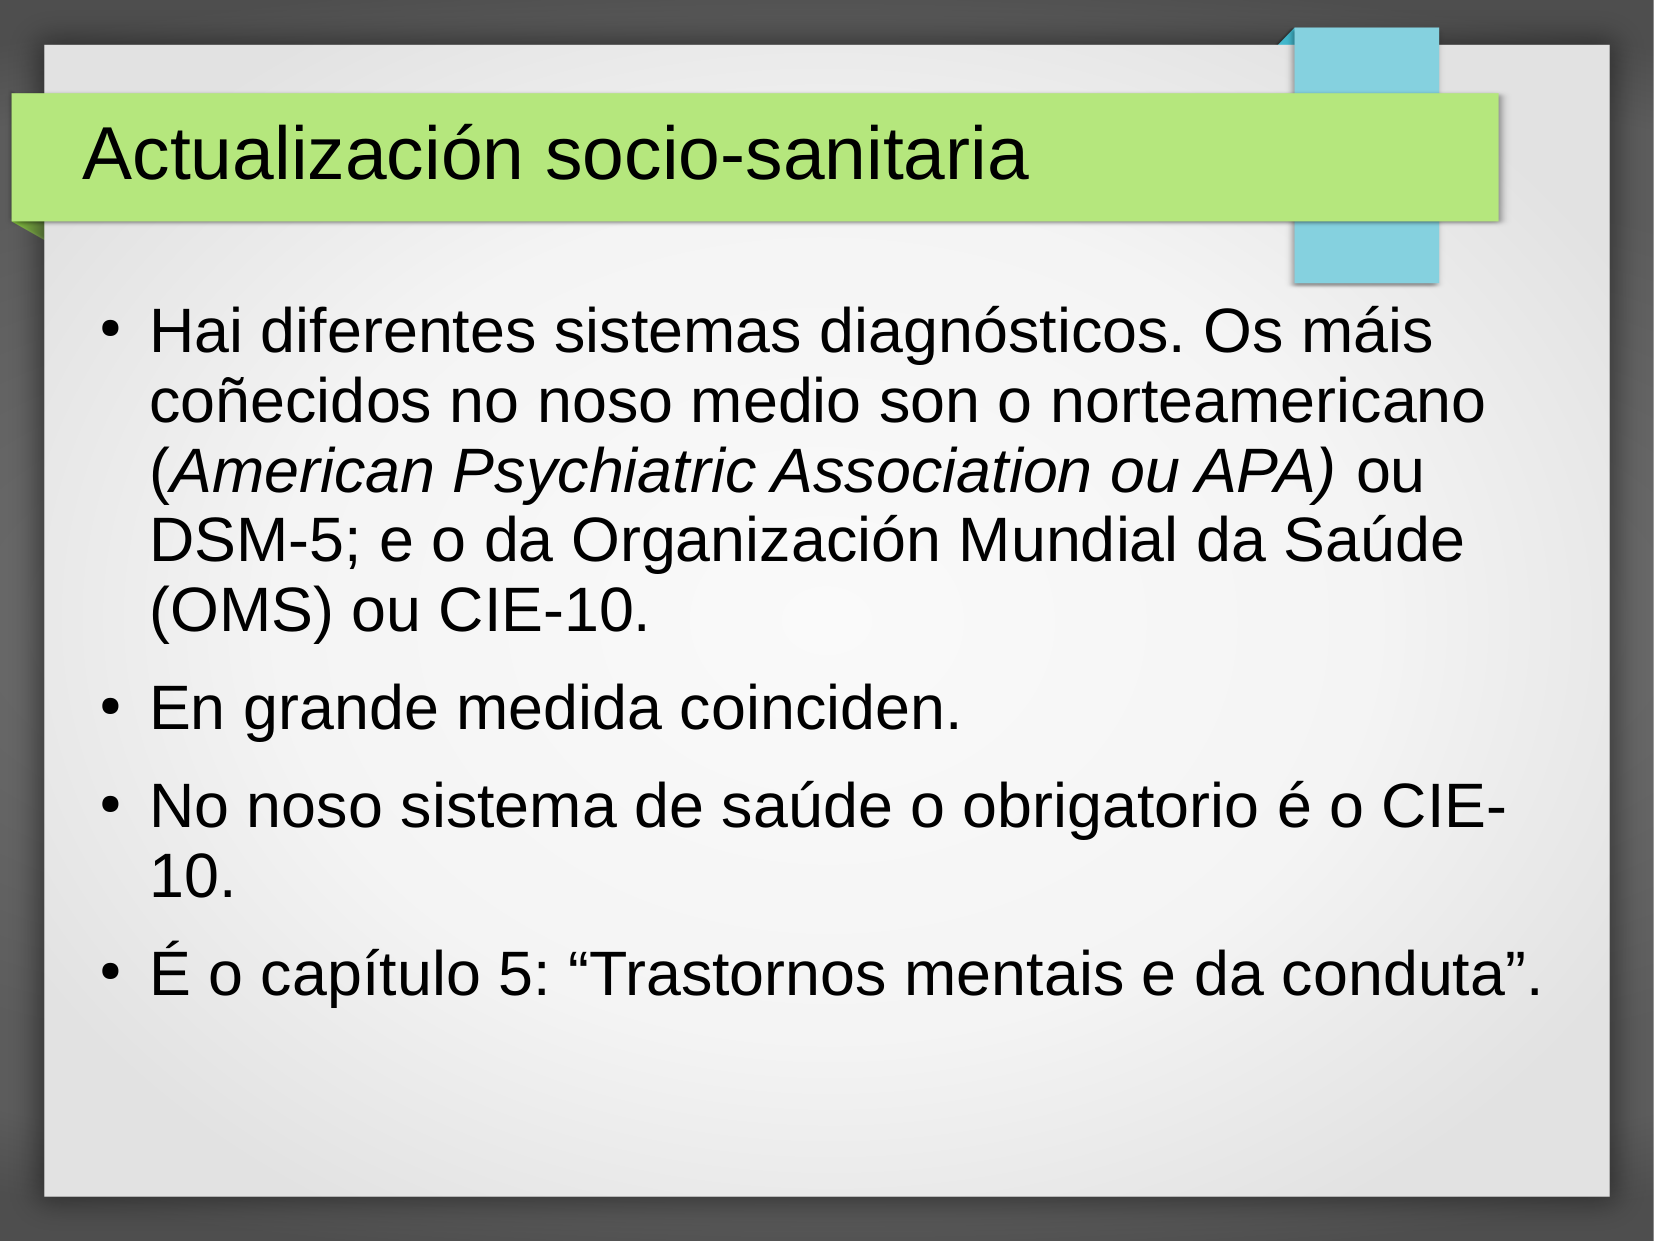

# Actualización socio-sanitaria
Hai diferentes sistemas diagnósticos. Os máis coñecidos no noso medio son o norteamericano (American Psychiatric Association ou APA) ou DSM-5; e o da Organización Mundial da Saúde (OMS) ou CIE-10.
En grande medida coinciden.
No noso sistema de saúde o obrigatorio é o CIE-10.
É o capítulo 5: “Trastornos mentais e da conduta”.